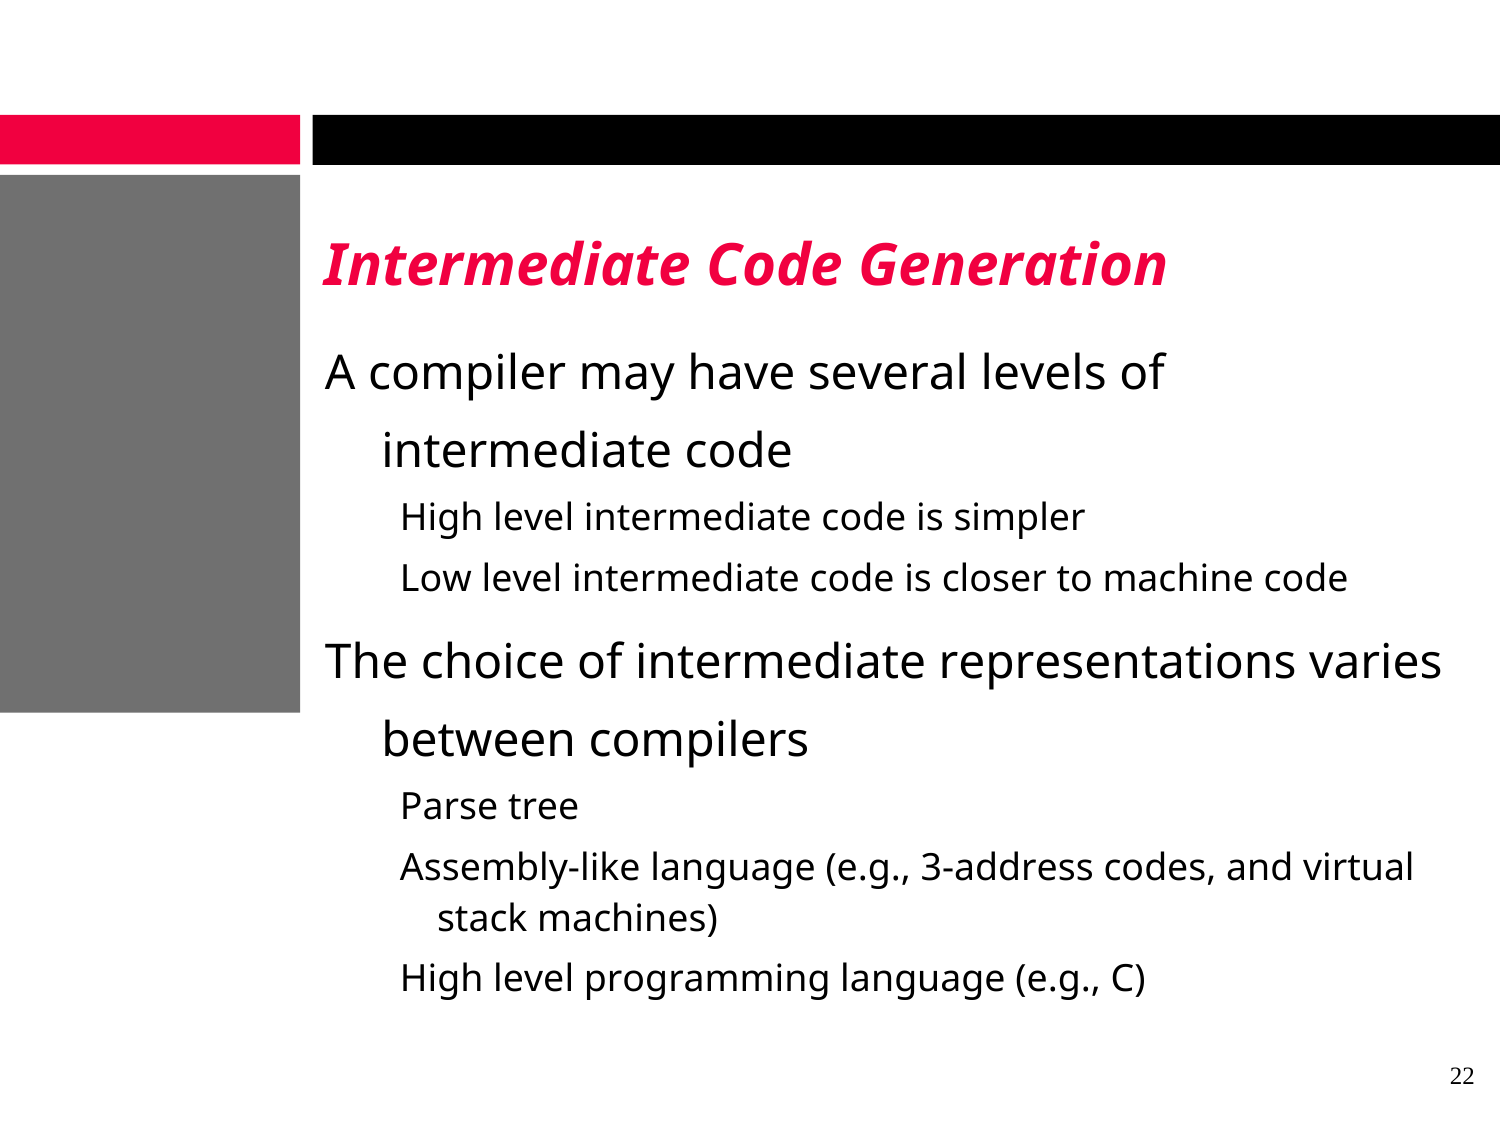

# Intermediate Code Generation
A compiler may have several levels of intermediate code
High level intermediate code is simpler
Low level intermediate code is closer to machine code
The choice of intermediate representations varies between compilers
Parse tree
Assembly-like language (e.g., 3-address codes, and virtual stack machines)
High level programming language (e.g., C)
22